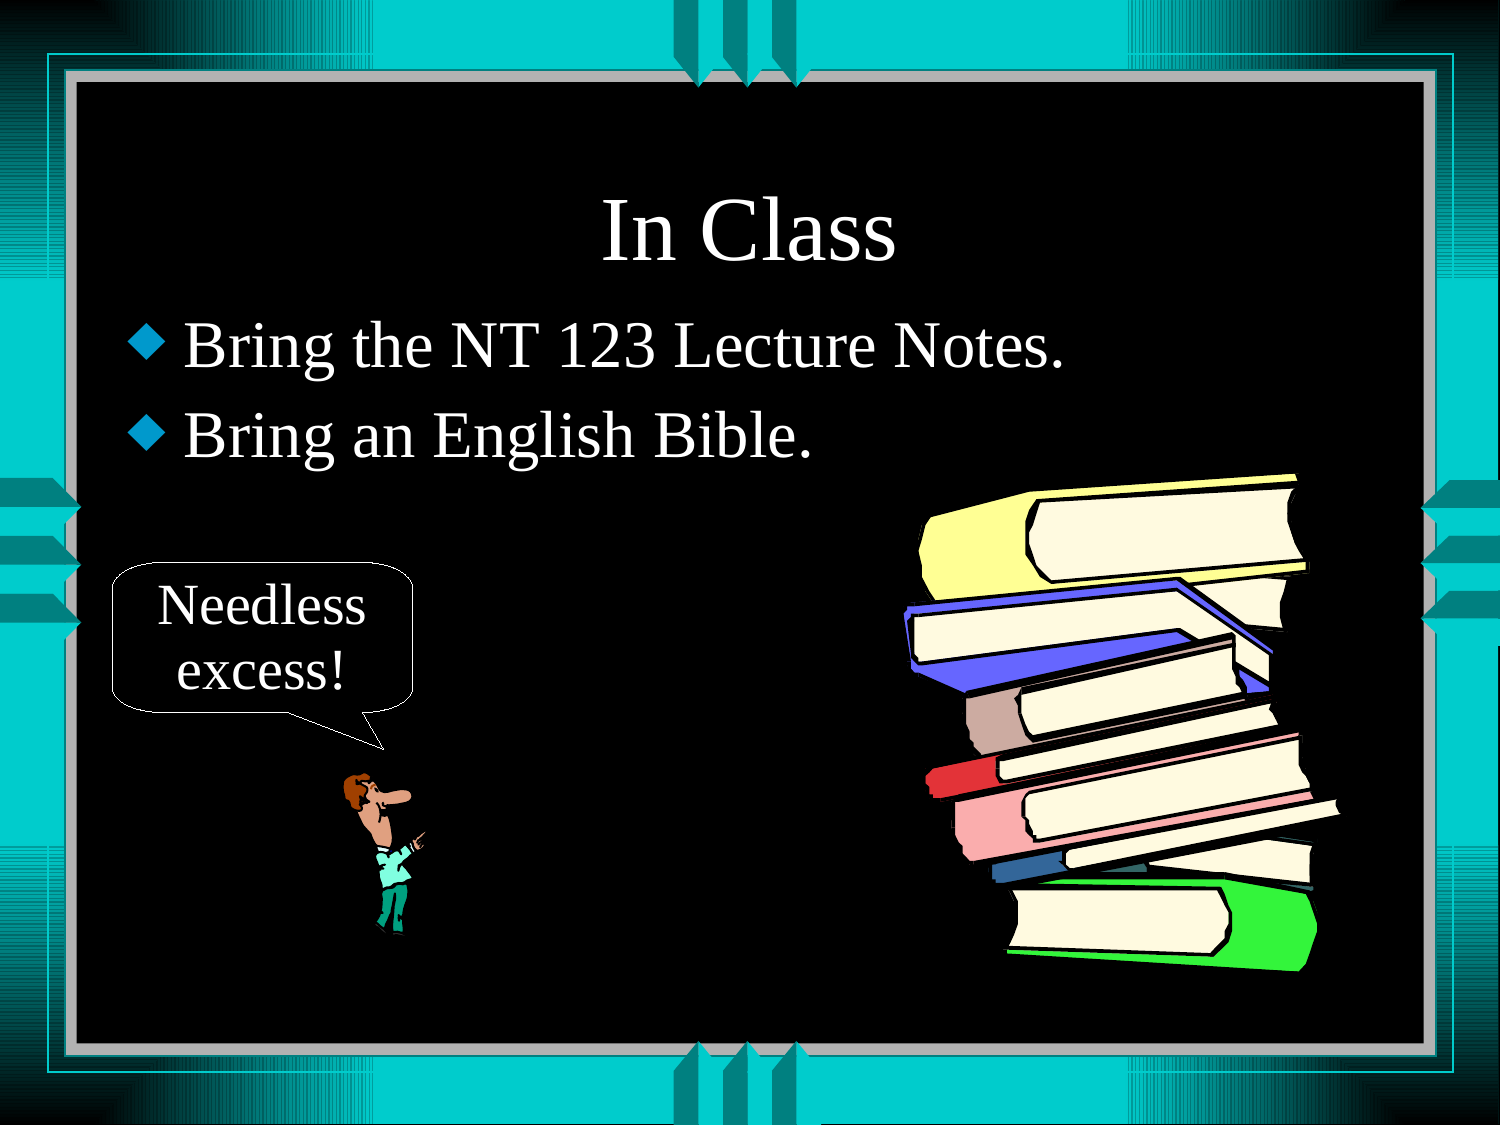

# In Class
Bring the NT 123 Lecture Notes.
Bring an English Bible.
Needless
excess!